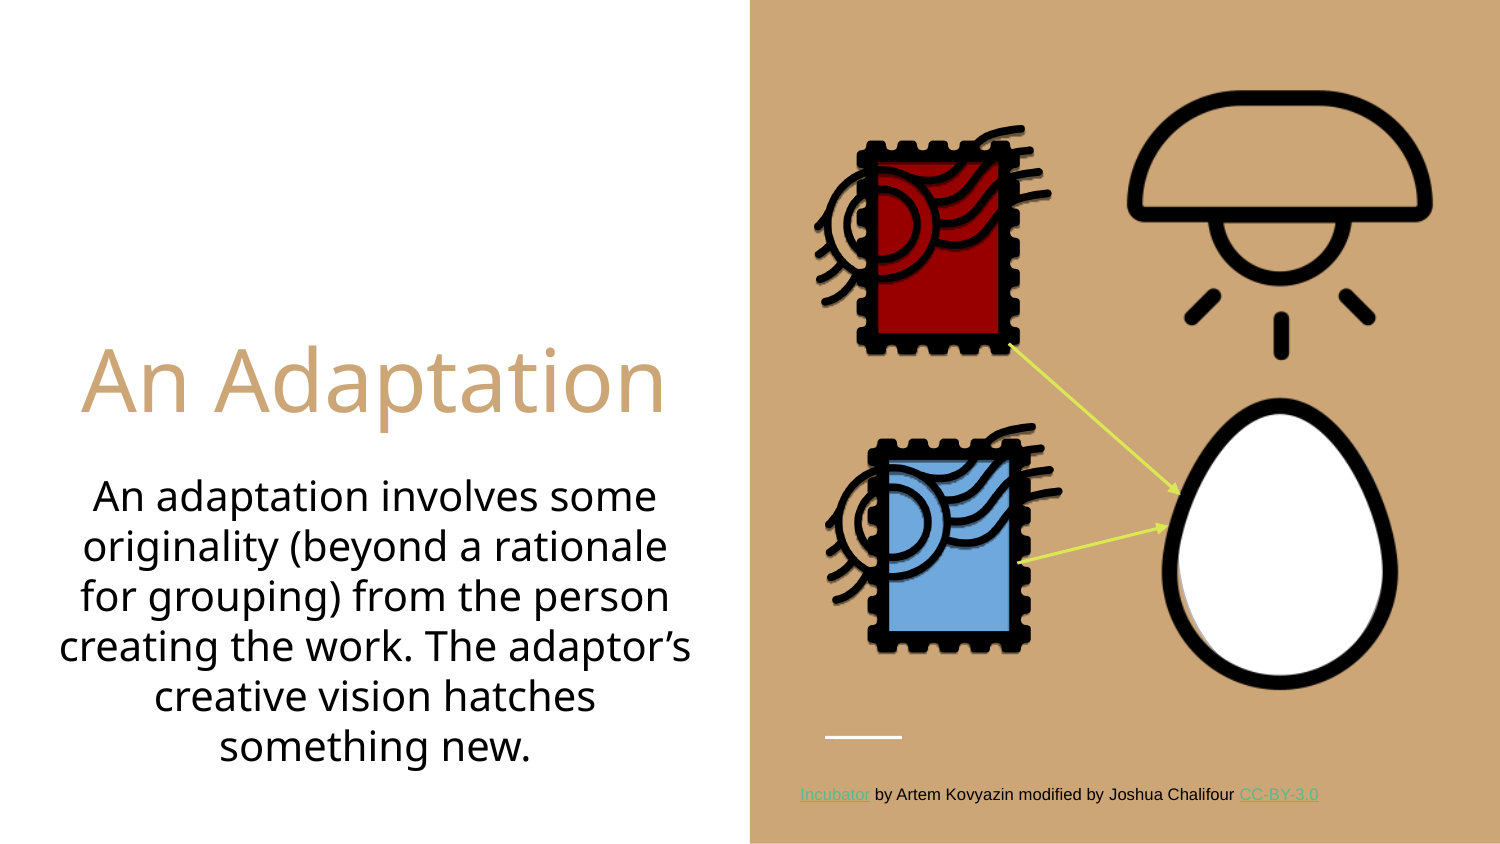

# An Adaptation
An adaptation involves some originality (beyond a rationale for grouping) from the person creating the work. The adaptor’s creative vision hatches something new.
Incubator by Artem Kovyazin modified by Joshua Chalifour CC-BY-3.0